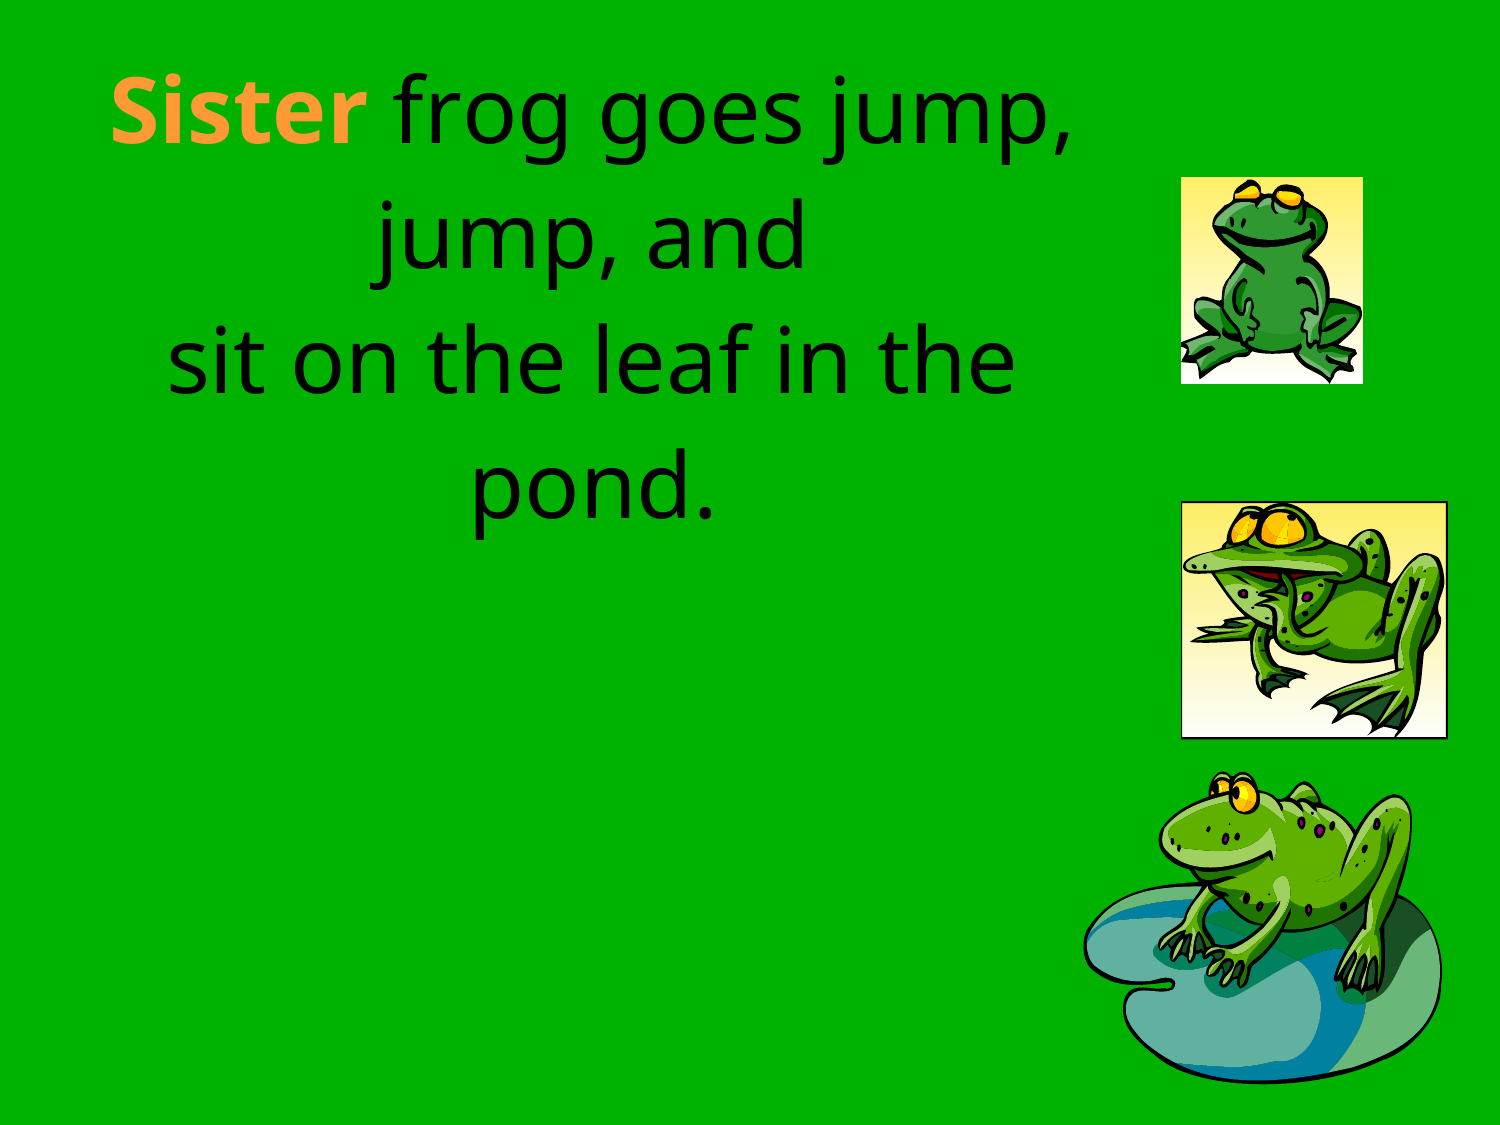

# Sister frog goes jump, jump, and sit on the leaf in the pond.